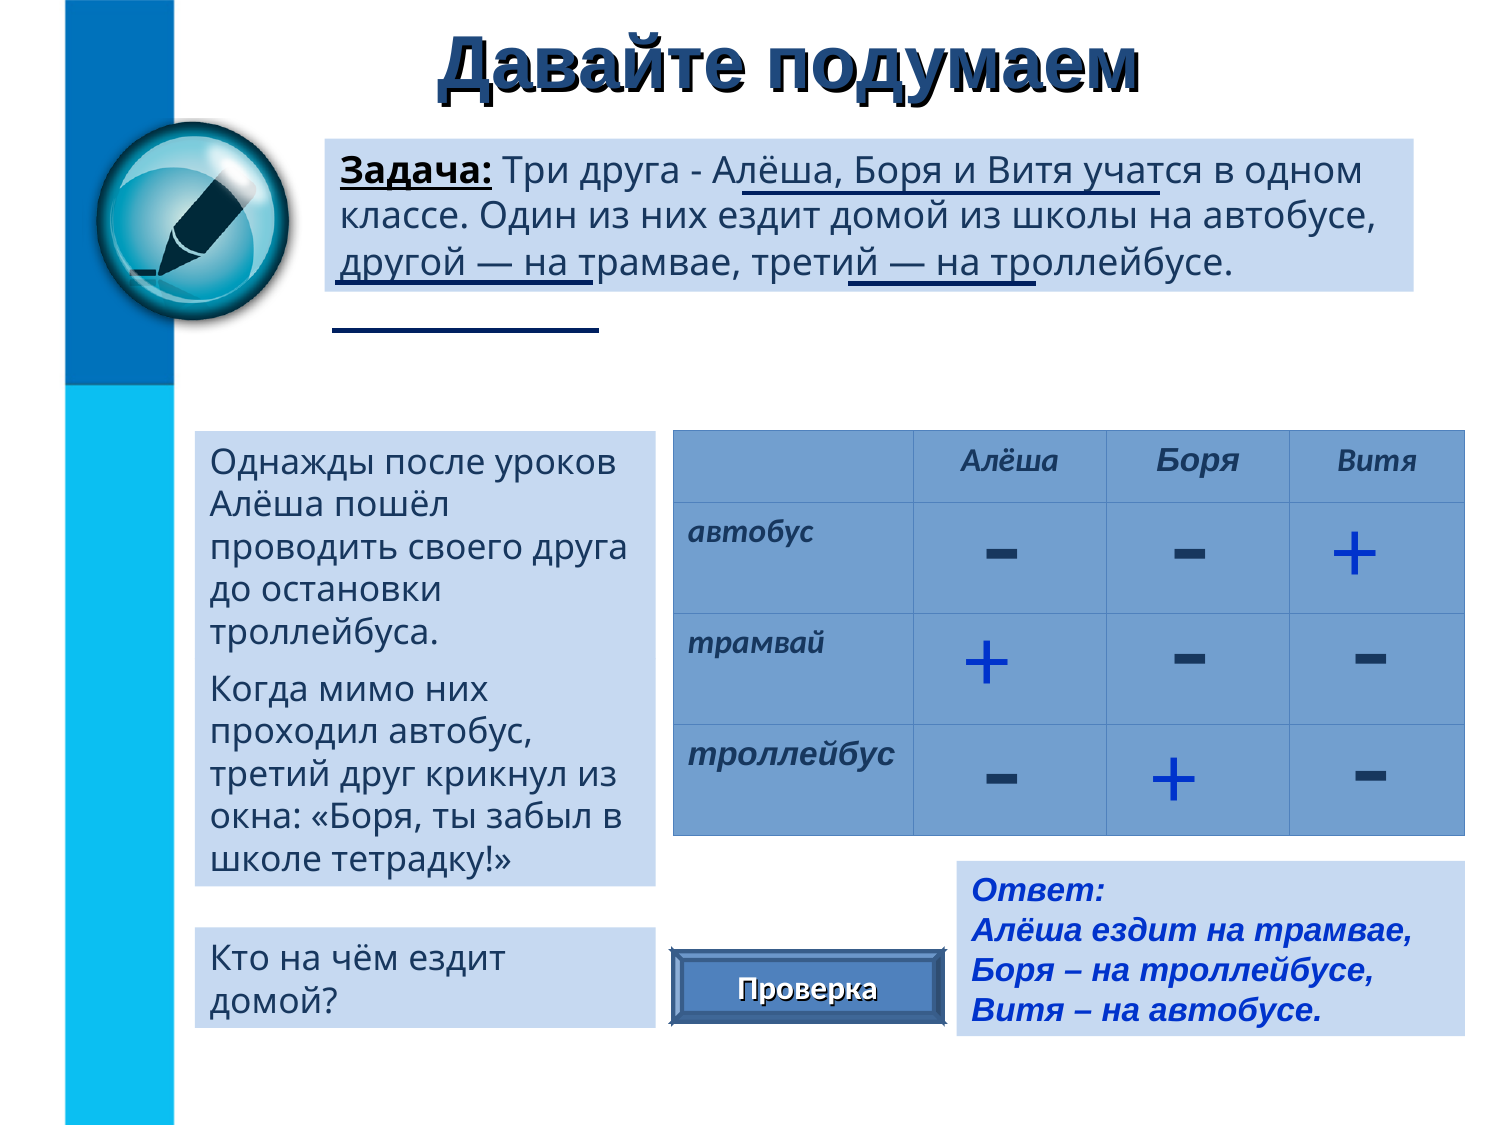

Давайте подумаем
Задача: Три друга - Алёша, Боря и Витя учатся в одном классе. Один из них ездит домой из школы на автобусе, другой — на трамвае, третий — на троллейбусе.
| | Алёша | Боря | Витя |
| --- | --- | --- | --- |
| автобус | | | |
| трамвай | | | |
| троллейбус | | | |
Однажды после уроков Алёша пошёл проводить своего друга до остановки троллейбуса.
-
-
+
-
-
+
Когда мимо них проходил автобус, третий друг крикнул из окна: «Боря, ты забыл в школе тетрадку!»
-
-
+
Ответ:
Алёша ездит на трамвае,
Боря – на троллейбусе,
Витя – на автобусе.
Кто на чём ездит домой?
Проверка